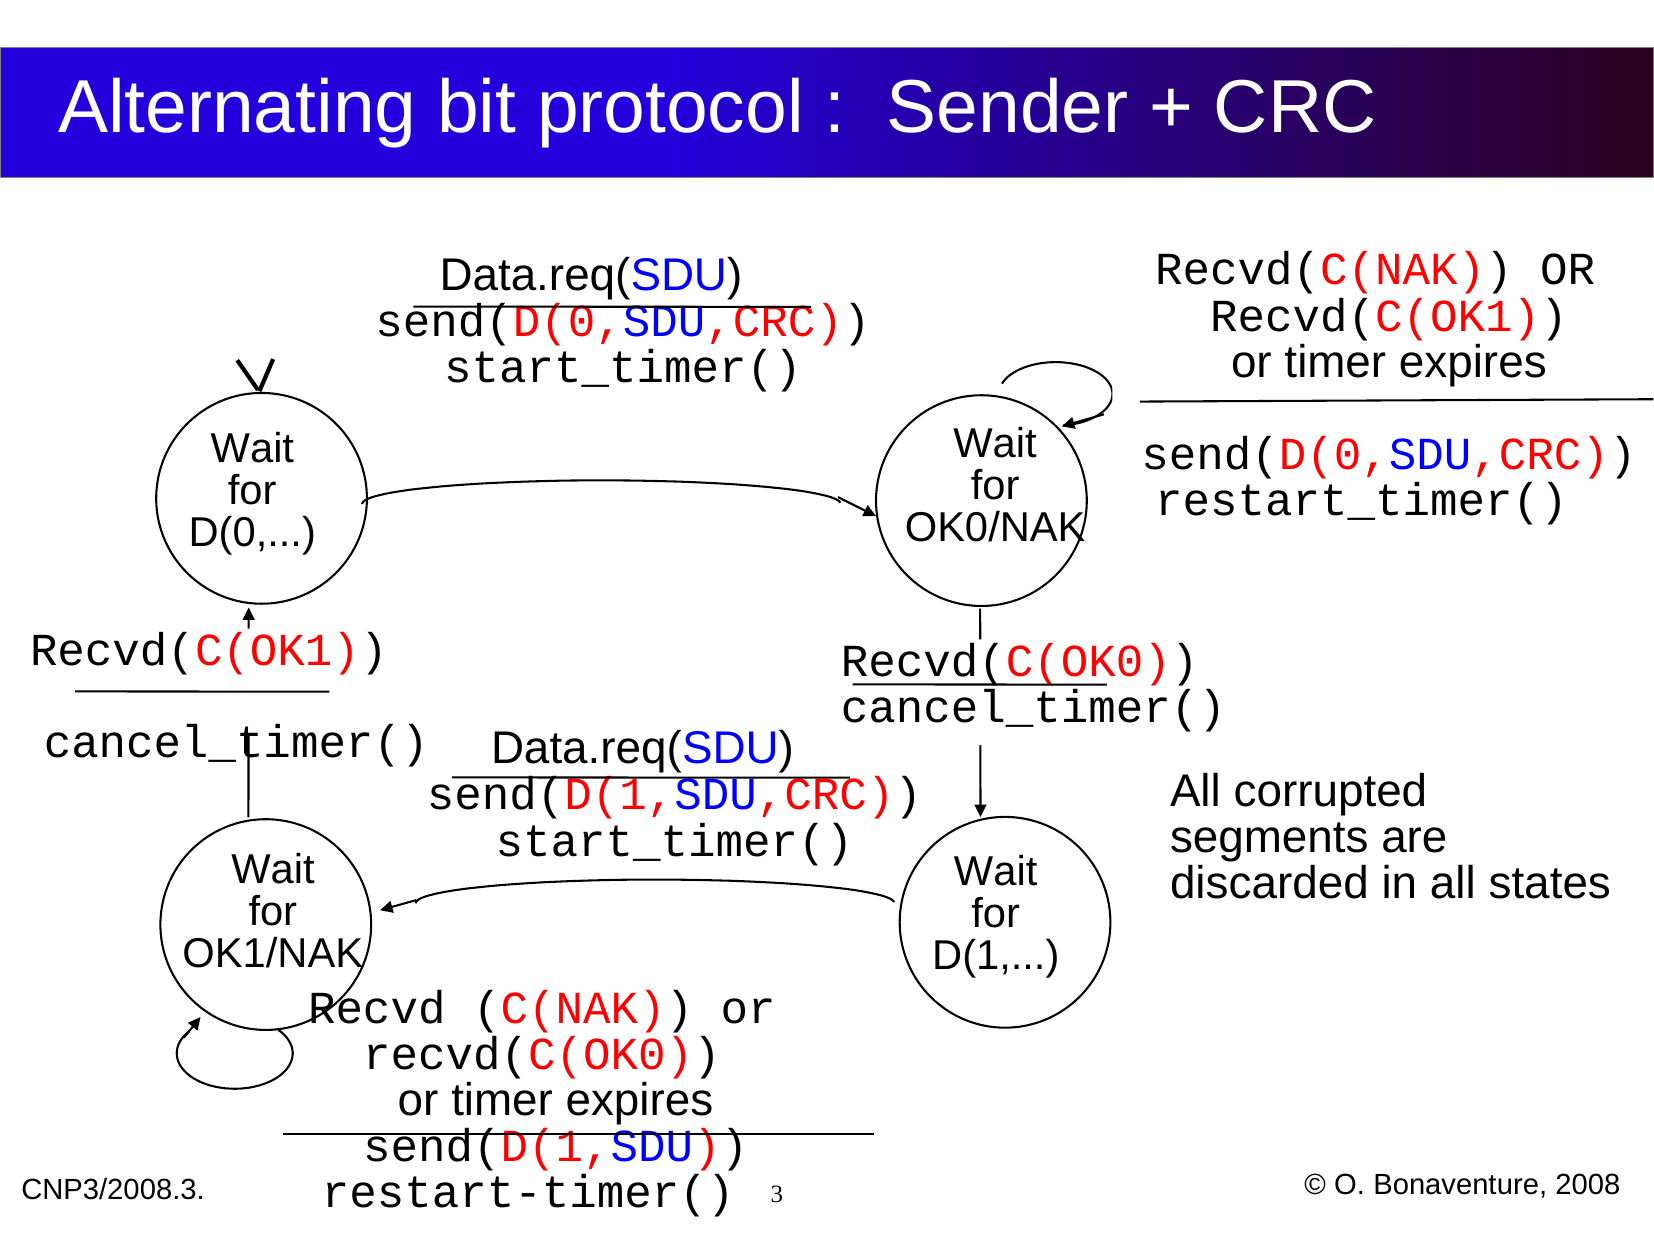

# Alternating bit protocol : Sender + CRC
Recvd(C(NAK)) OR
Recvd(C(OK1))
or timer expires
send(D(0,SDU,CRC))
restart_timer()
Data.req(SDU)
send(D(0,SDU,CRC))
start_timer()
Wait
for
OK0/NAK
Wait
for
D(0,...)
Recvd(C(OK1))
cancel_timer()
Recvd(C(OK0))
cancel_timer()
Data.req(SDU)
send(D(1,SDU,CRC))
start_timer()
All corrupted
segments are discarded in all states
Wait
for
OK1/NAK
Wait
for
D(1,...)
Recvd (C(NAK)) or
recvd(C(OK0))
or timer expires
send(D(1,SDU))
restart-timer()
© O. Bonaventure, 2008
CNP3/2008.3.